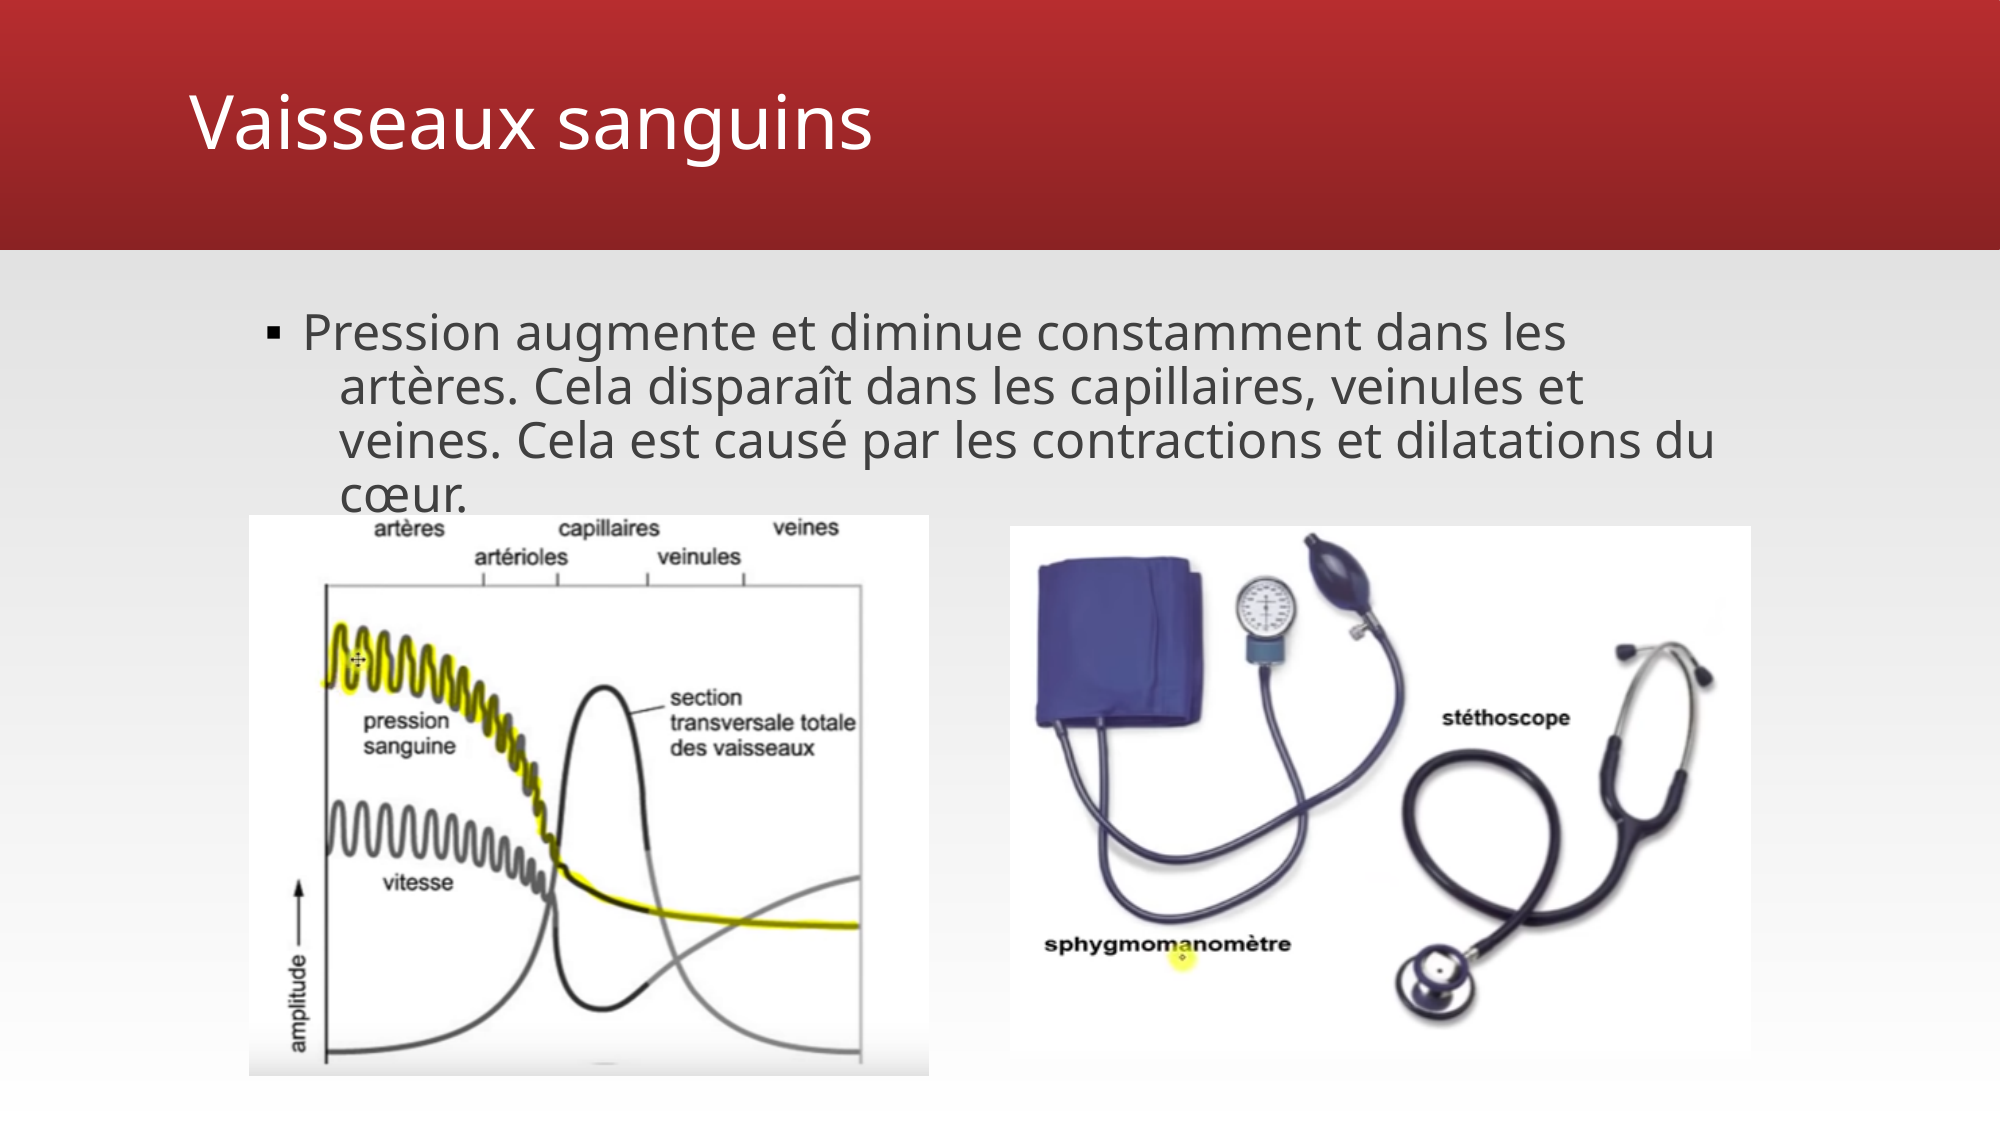

# Vaisseaux sanguins
Pression augmente et diminue constamment dans les artères. Cela disparaît dans les capillaires, veinules et veines. Cela est causé par les contractions et dilatations du cœur.